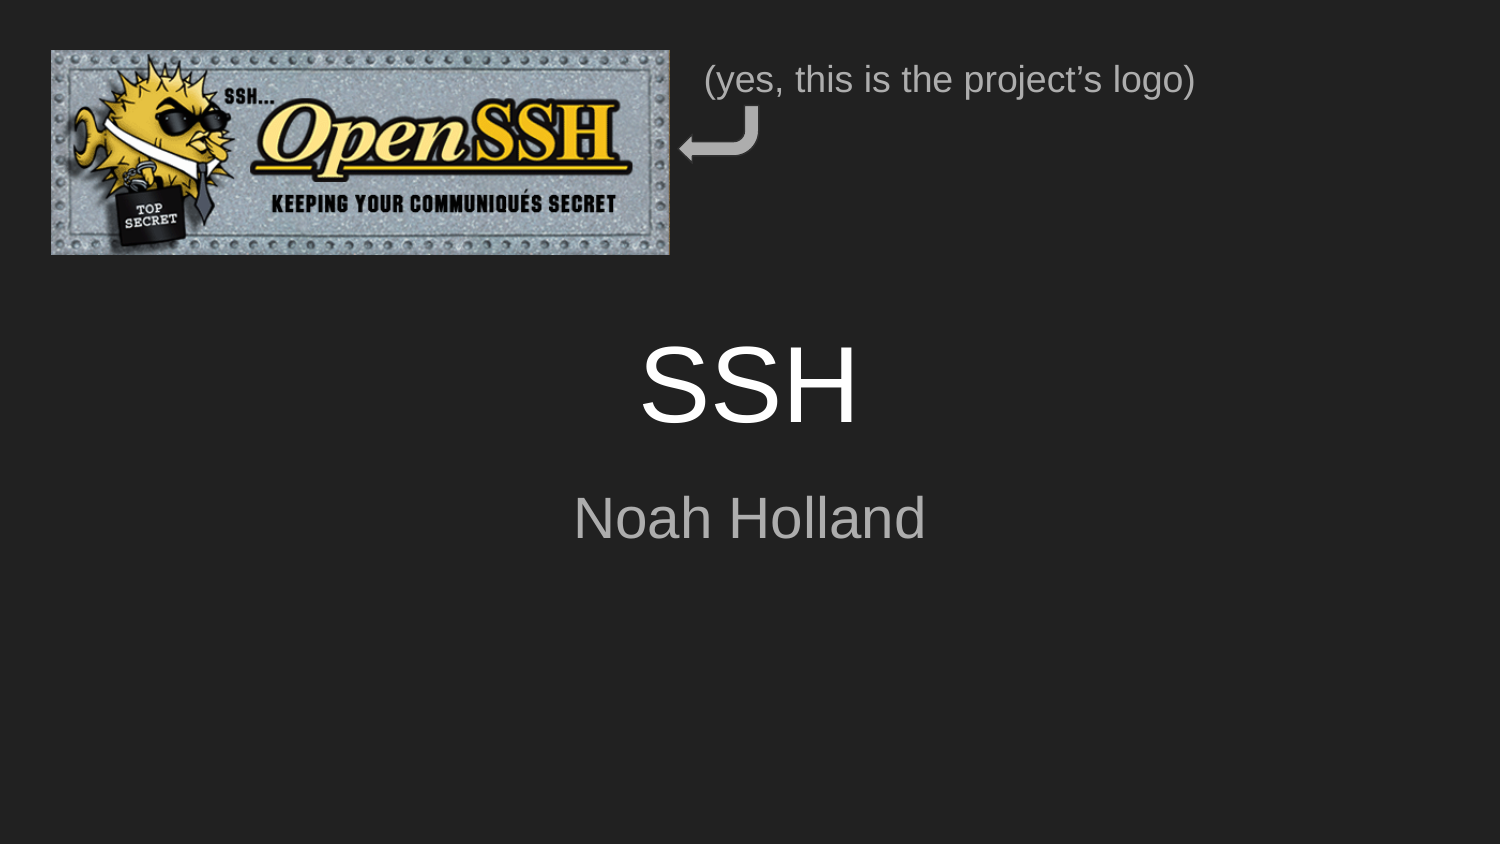

(yes, this is the project’s logo)
# SSH
Noah Holland